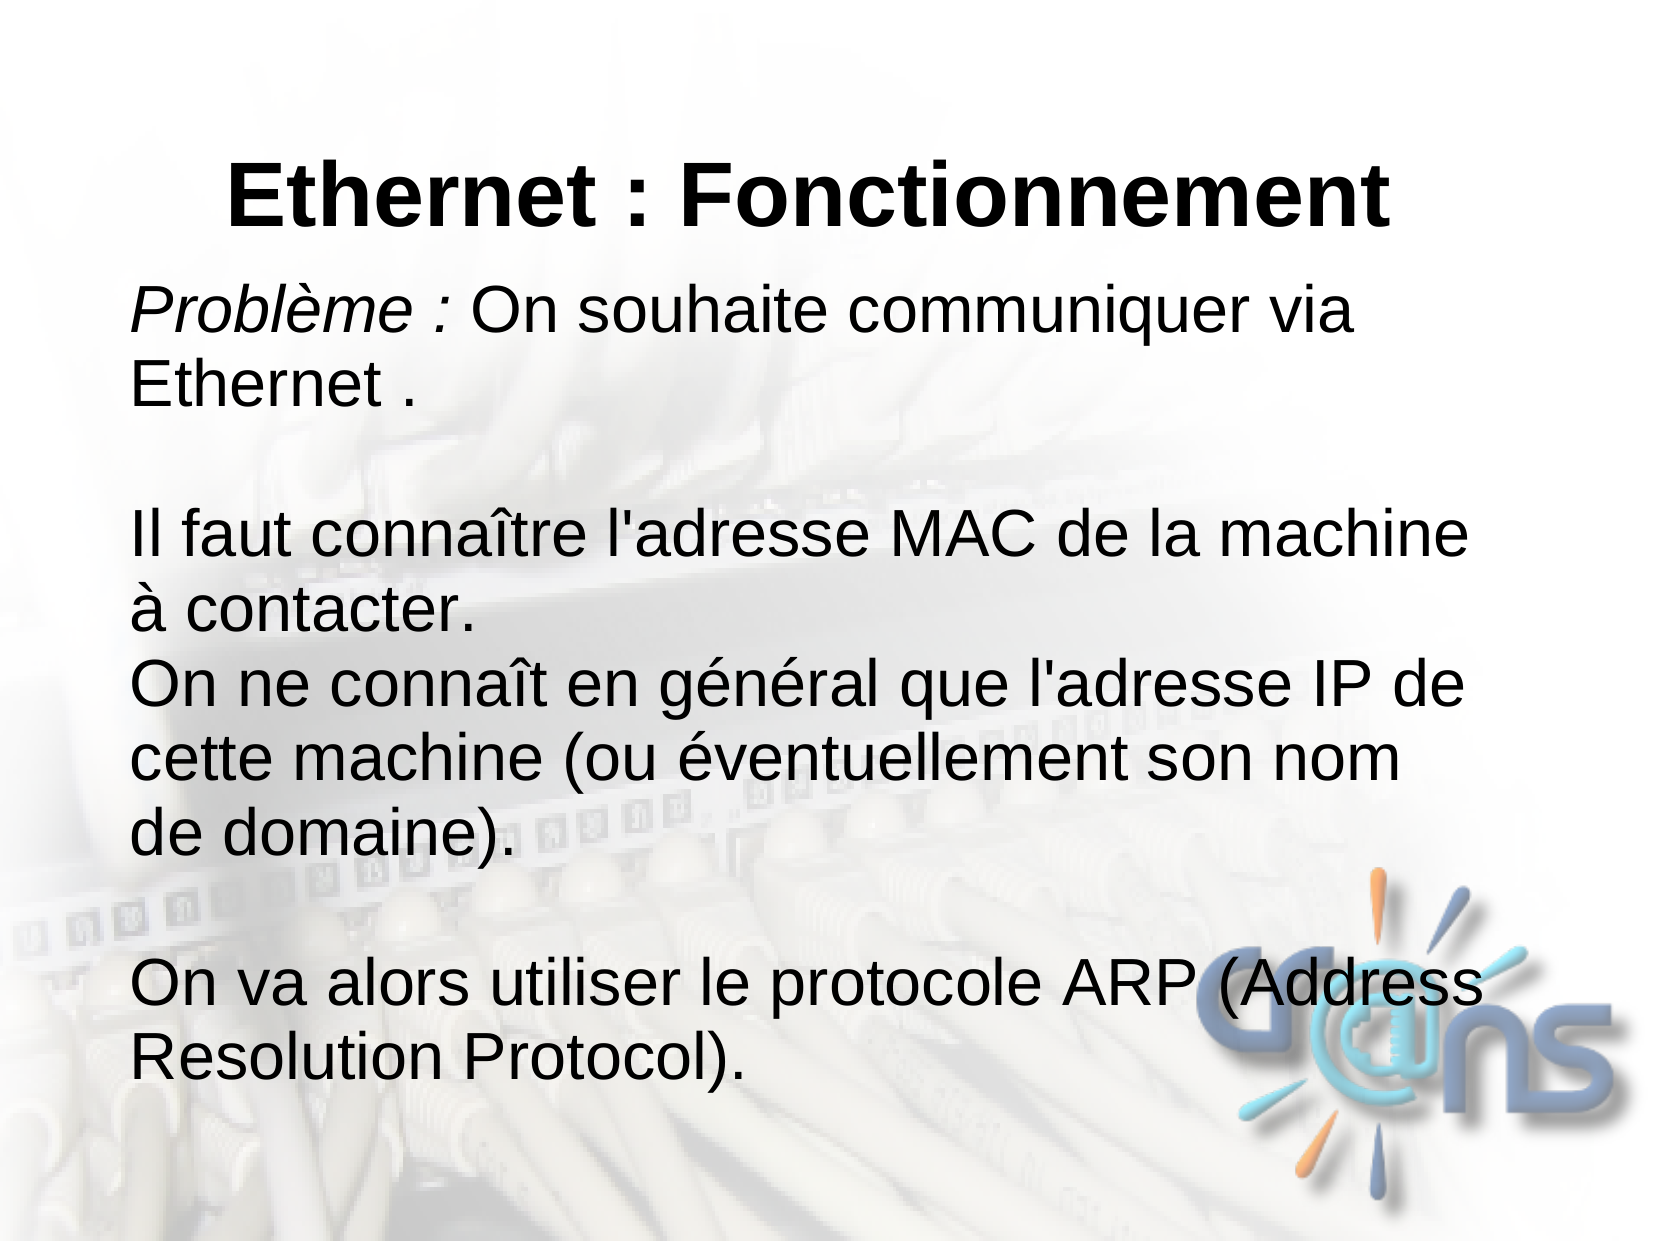

# Ethernet : Fonctionnement
Problème : On souhaite communiquer via Ethernet .
Il faut connaître l'adresse MAC de la machine à contacter.
On ne connaît en général que l'adresse IP de cette machine (ou éventuellement son nom de domaine).
On va alors utiliser le protocole ARP (Address Resolution Protocol).